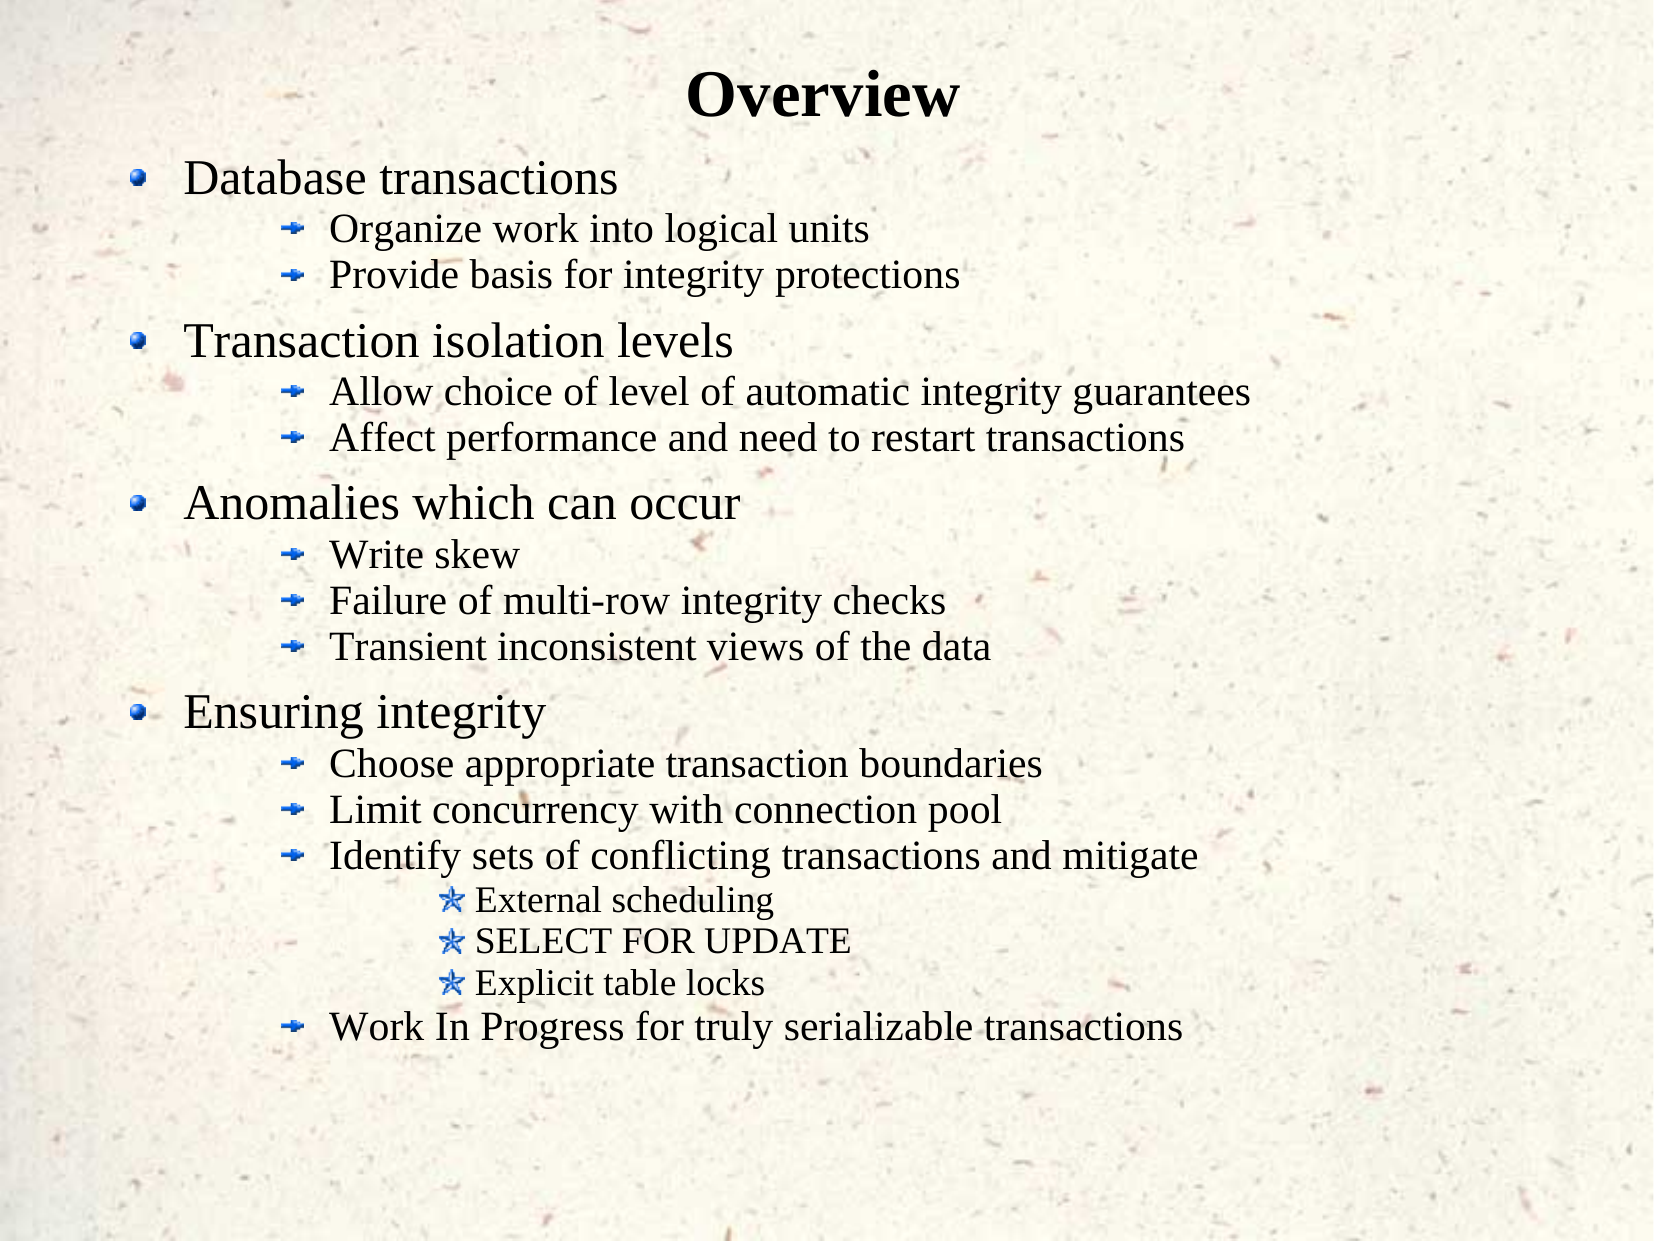

# Overview
Database transactions
Organize work into logical units
Provide basis for integrity protections
Transaction isolation levels
Allow choice of level of automatic integrity guarantees
Affect performance and need to restart transactions
Anomalies which can occur
Write skew
Failure of multi-row integrity checks
Transient inconsistent views of the data
Ensuring integrity
Choose appropriate transaction boundaries
Limit concurrency with connection pool
Identify sets of conflicting transactions and mitigate
External scheduling
SELECT FOR UPDATE
Explicit table locks
Work In Progress for truly serializable transactions